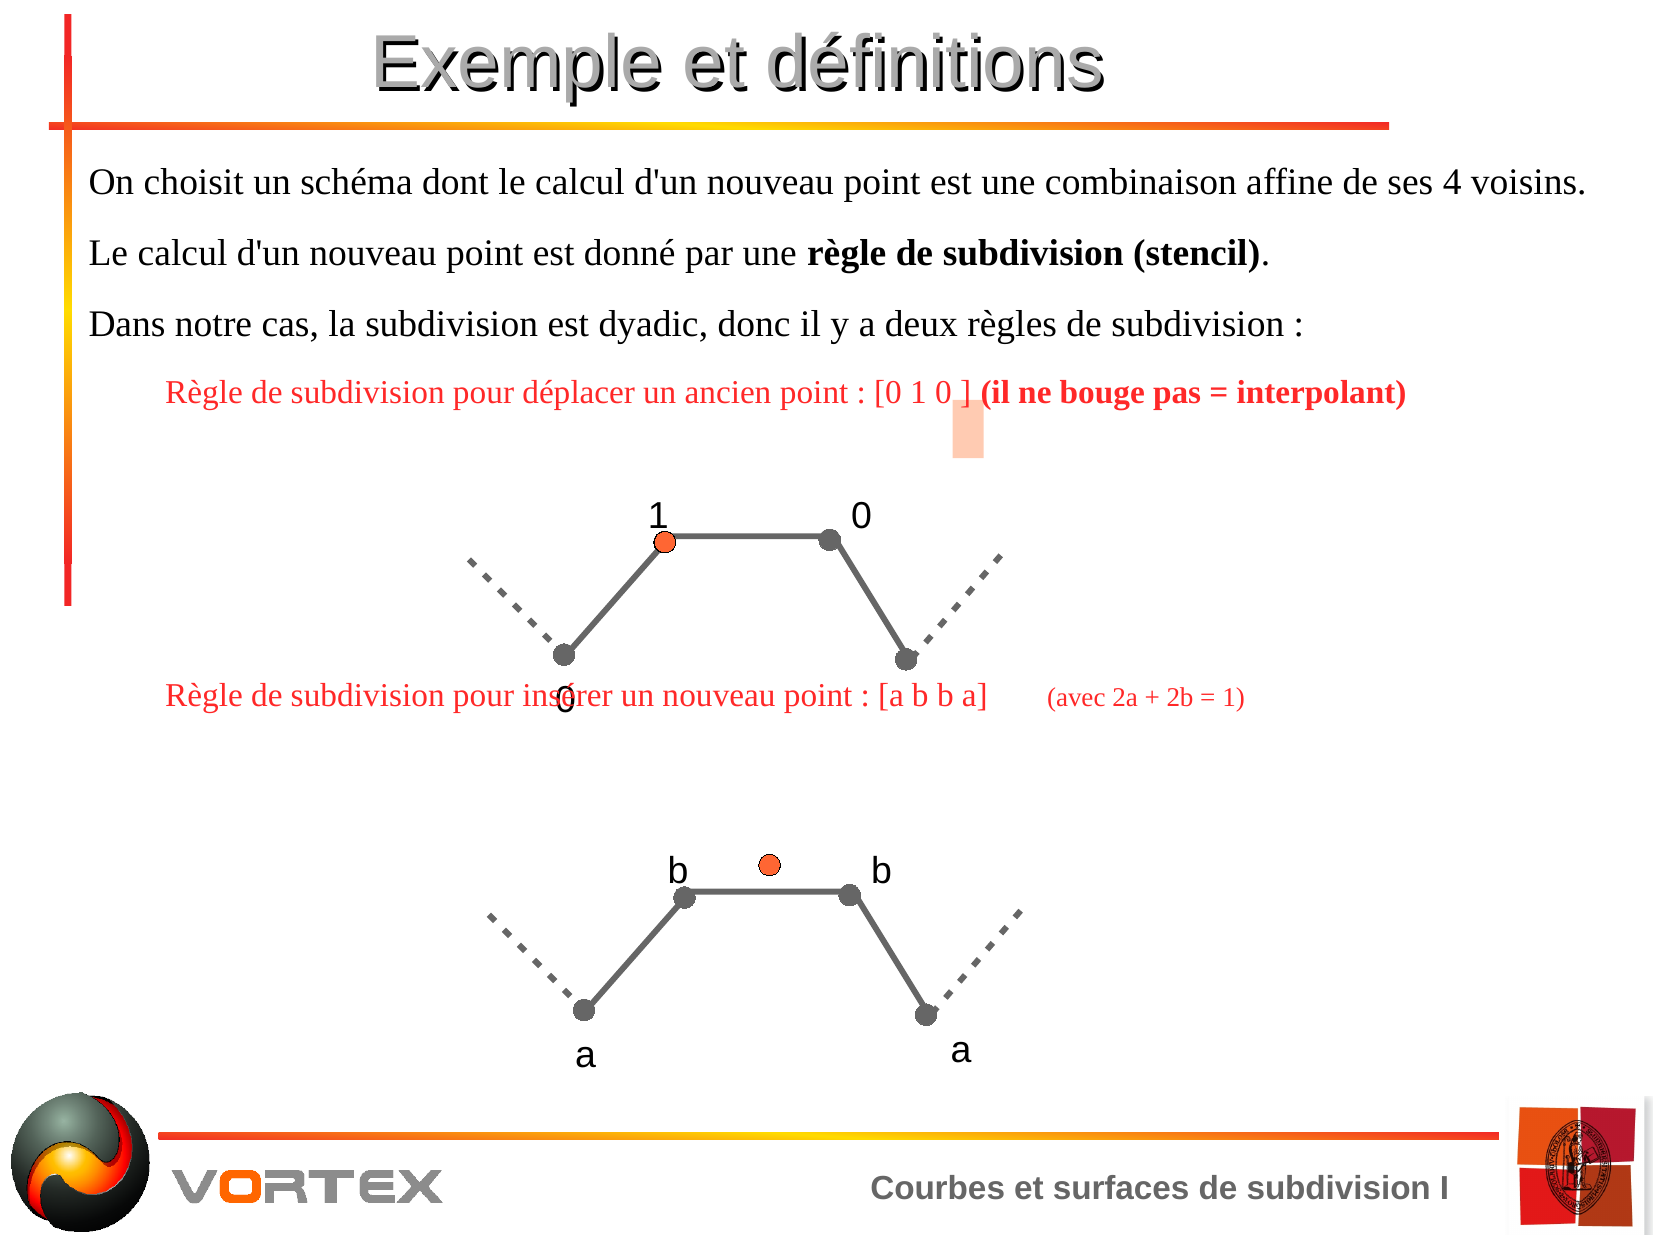

# Exemple et définitions
On choisit un schéma dont le calcul d'un nouveau point est une combinaison affine de ses 4 voisins.
Le calcul d'un nouveau point est donné par une règle de subdivision (stencil).
Dans notre cas, la subdivision est dyadic, donc il y a deux règles de subdivision :
Règle de subdivision pour déplacer un ancien point : [0 1 0 ] (il ne bouge pas = interpolant)
Règle de subdivision pour insérer un nouveau point : [a b b a] (avec 2a + 2b = 1)
1
0
0
b
b
a
a